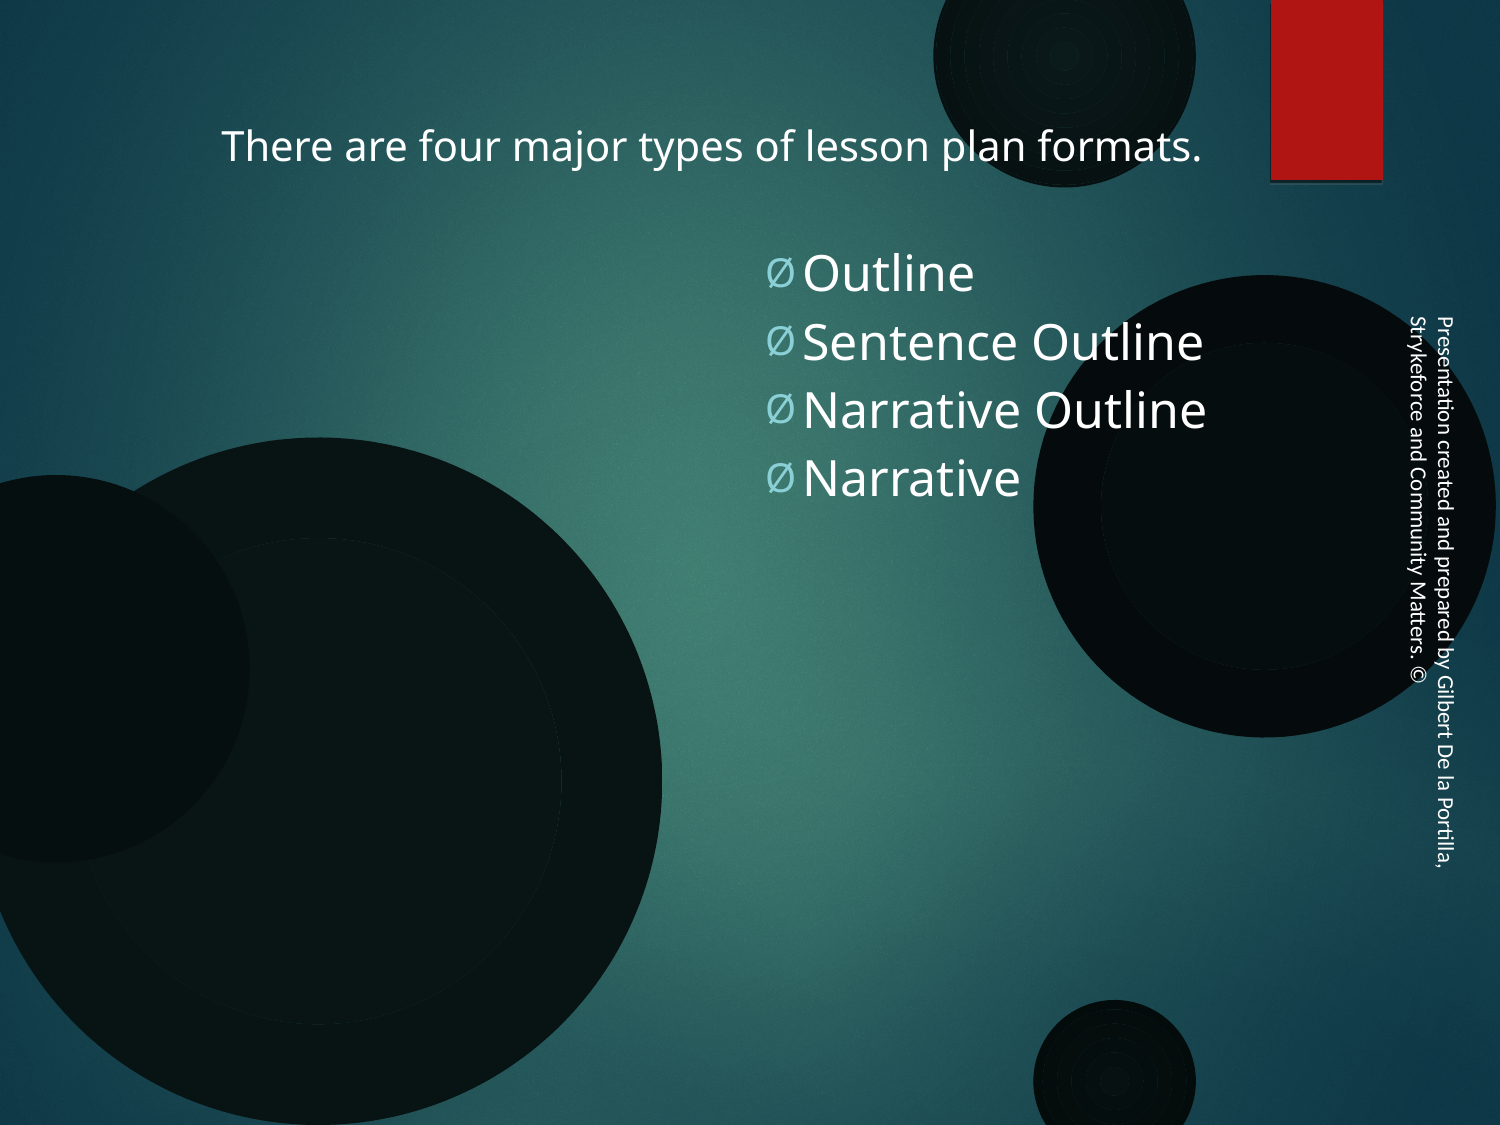

# There are four major types of lesson plan formats.
Outline
Sentence Outline
Narrative Outline
Narrative
Presentation created and prepared by Gilbert De la Portilla, Strykeforce and Community Matters. ©